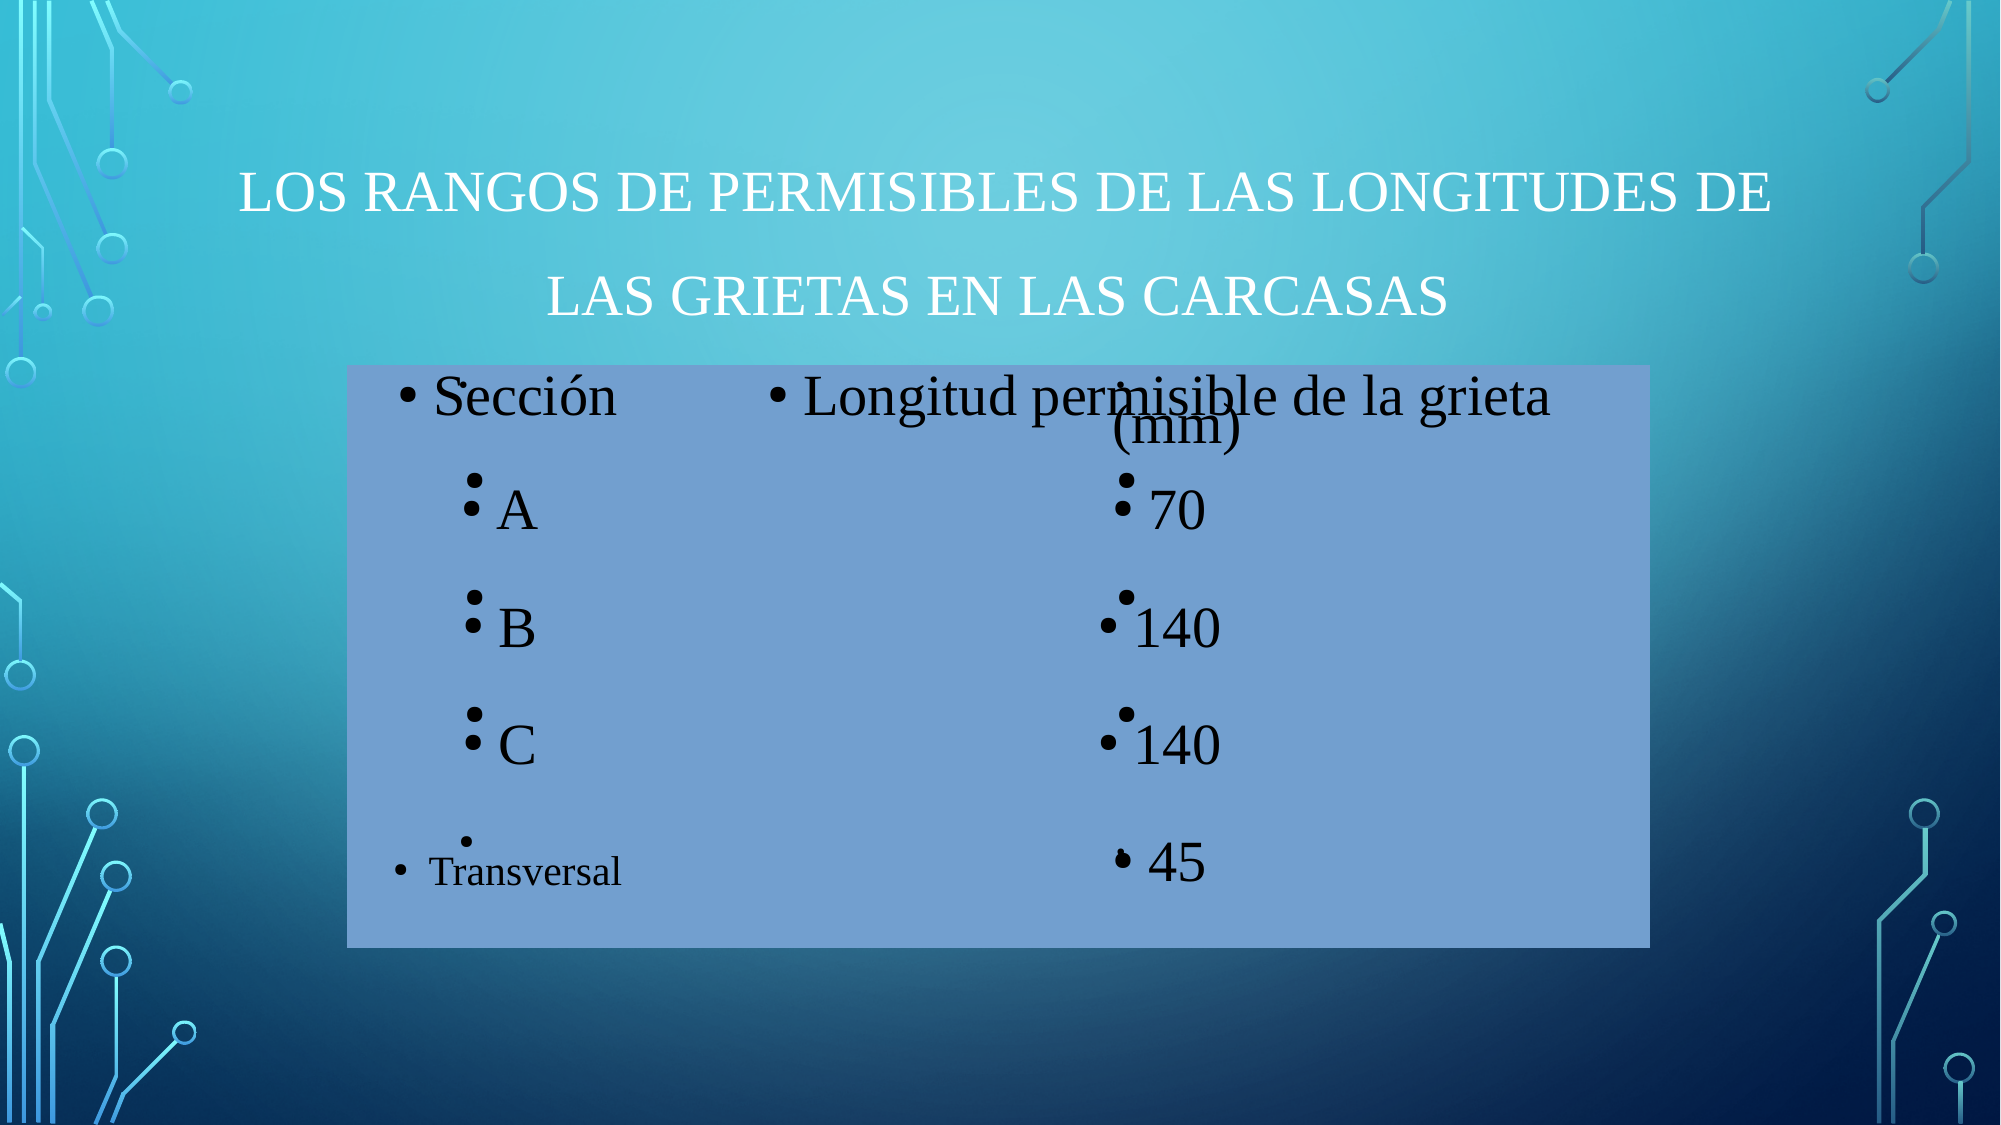

# los rangos de permisibles de las longitudes de las grietas en las carcasas
| Sección | Longitud permisible de la grieta (mm) |
| --- | --- |
| A | 70 |
| B | 140 |
| C | 140 |
| Transversal | 45 |